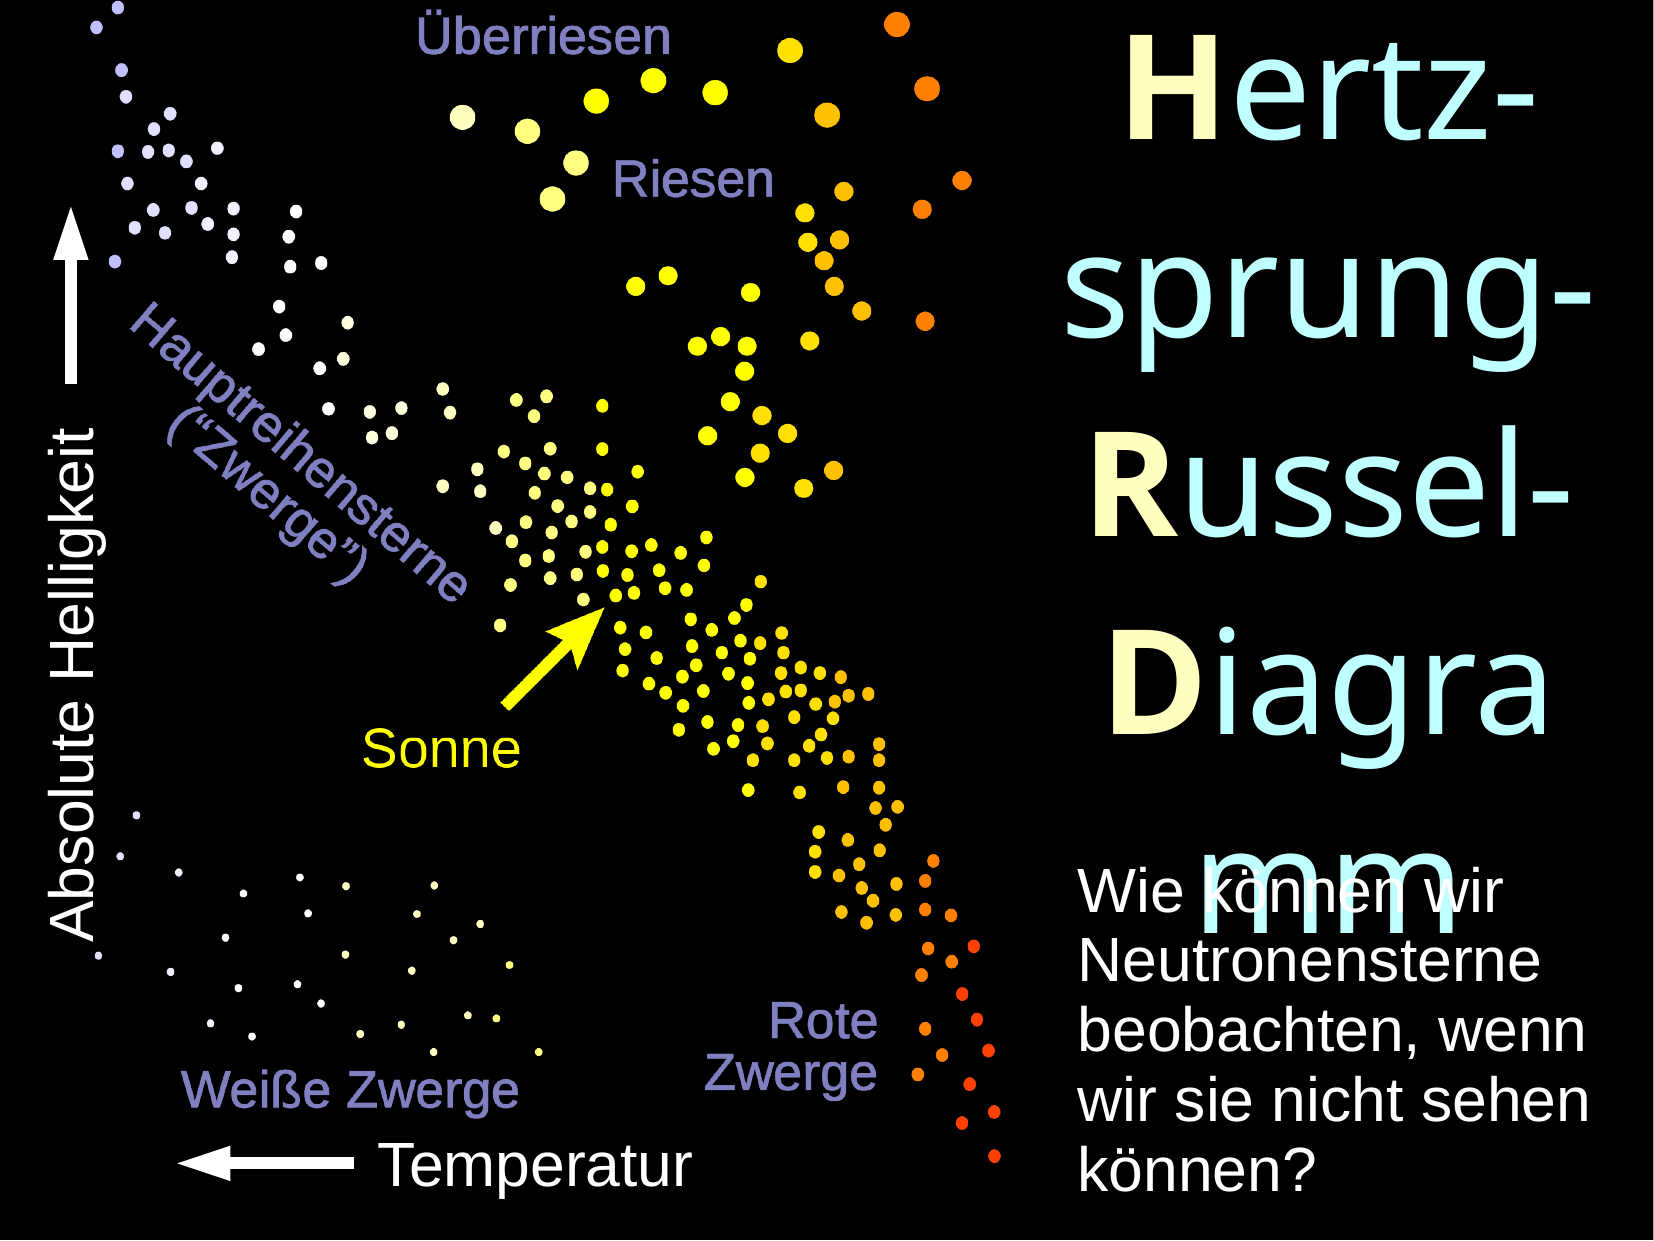

Absolute Helligkeit
Temperatur
# Das Hertz-sprung- Russel-Diagramm
Wie können wir Neutronensterne beobachten, wenn wir sie nicht sehen können?